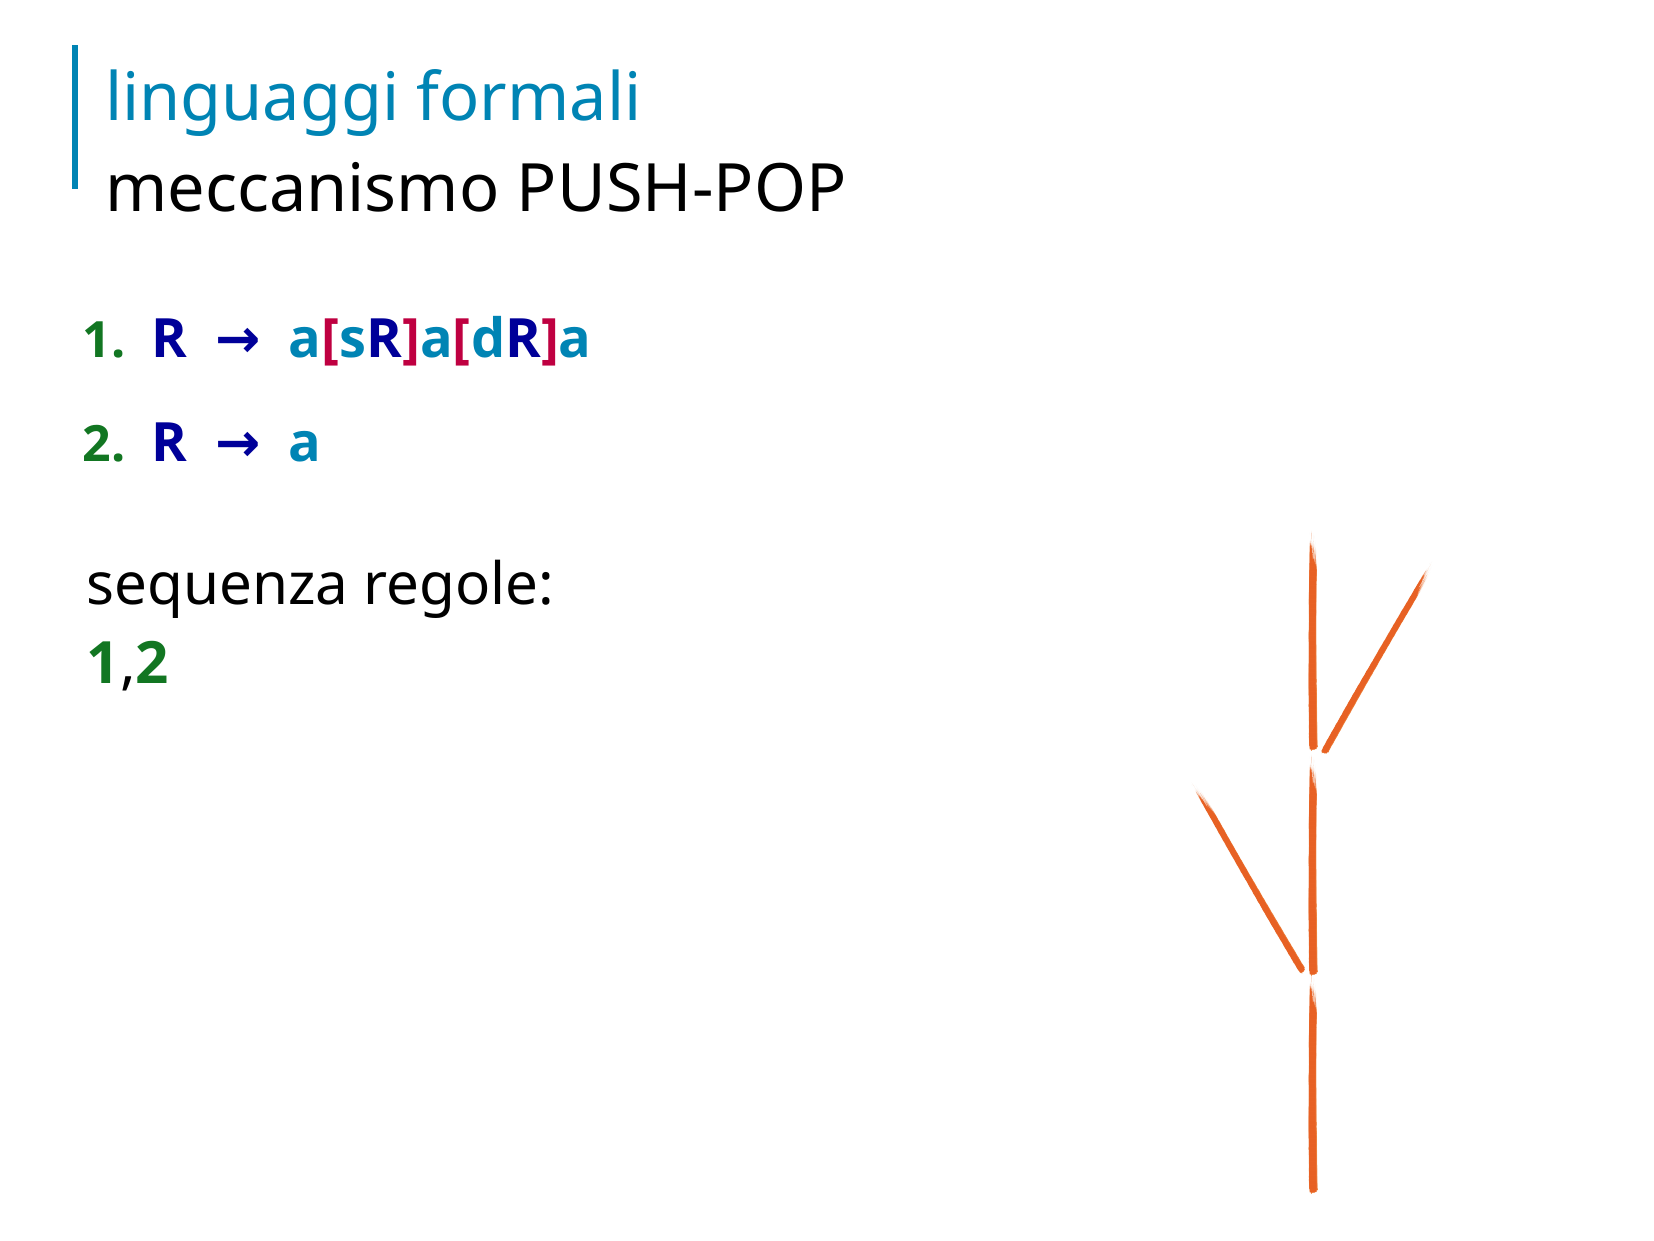

# linguaggi formali meccanismo PUSH-POP
1. R → a[sR]a[dR]a
2. R → a
sequenza regole: 1,2